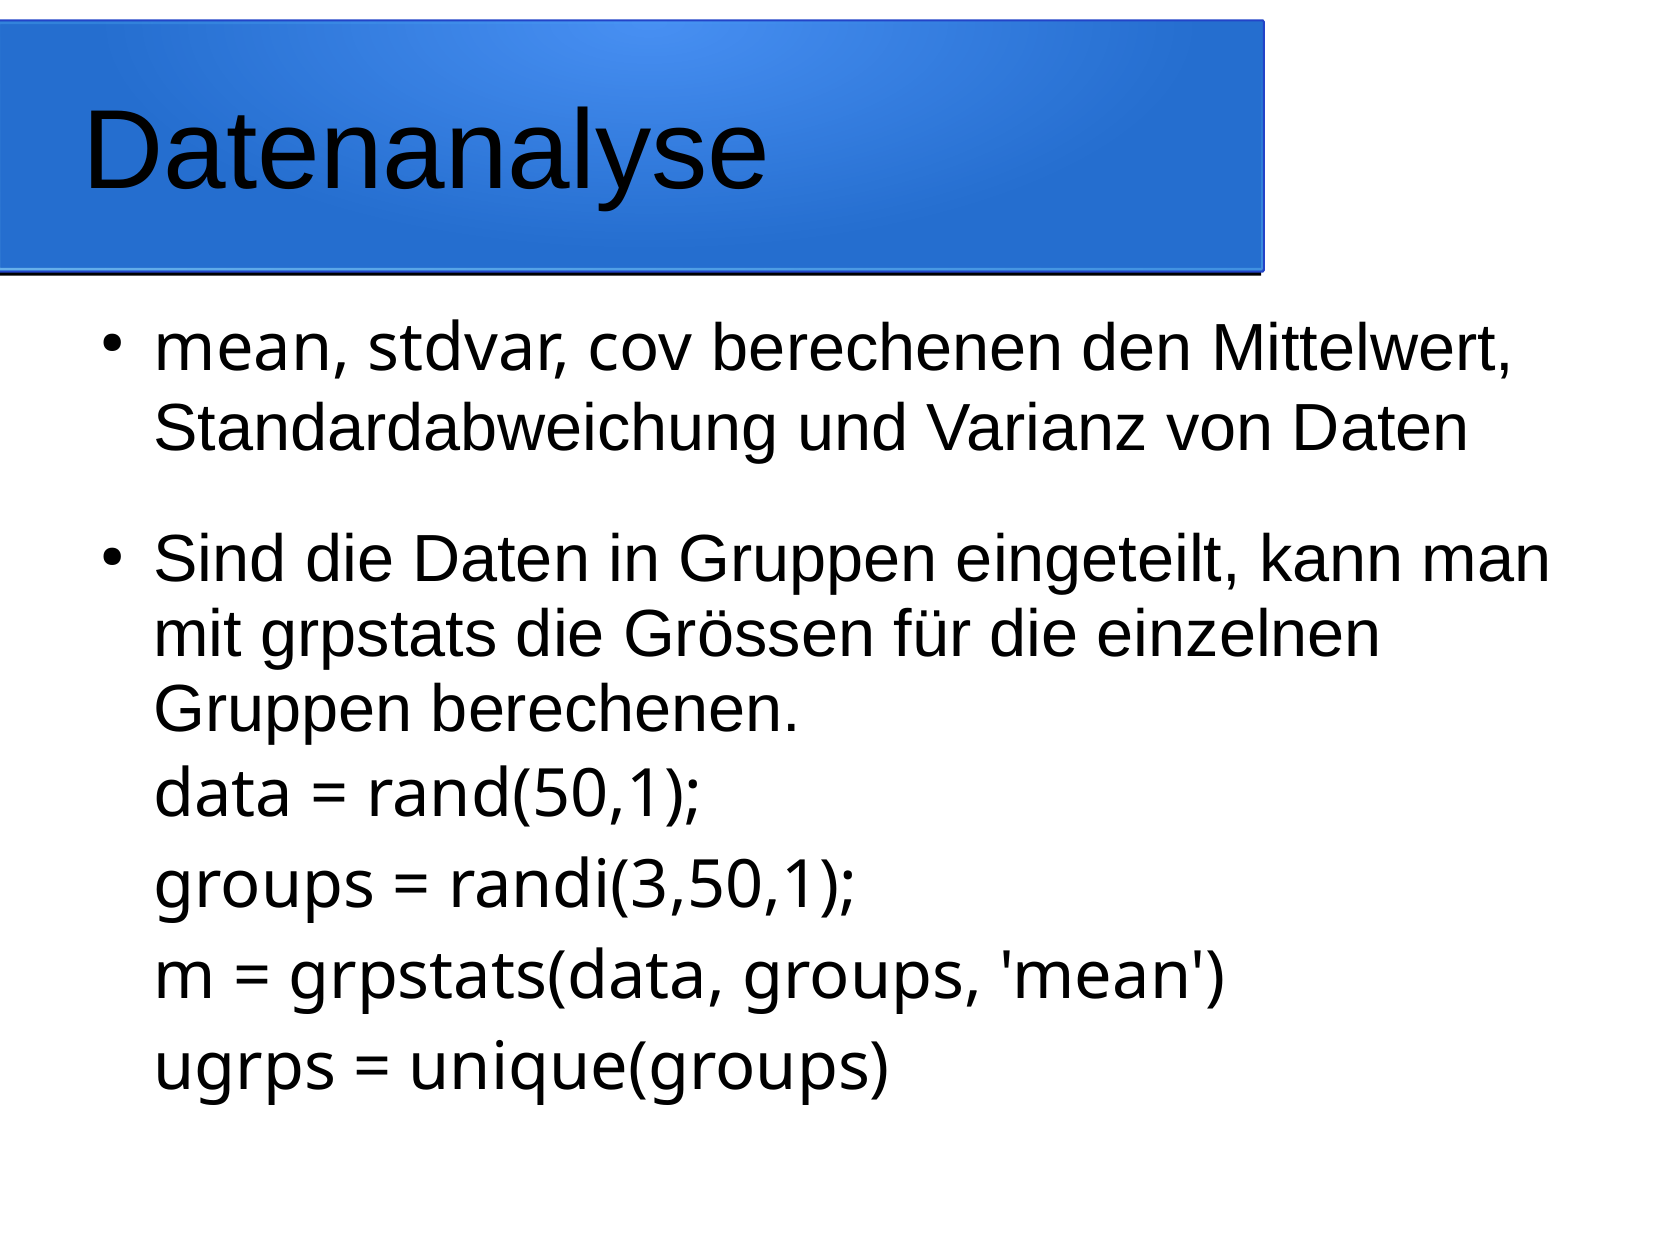

# Datenanalyse
mean, stdvar, cov berechenen den Mittelwert, Standardabweichung und Varianz von Daten
Sind die Daten in Gruppen eingeteilt, kann man mit grpstats die Grössen für die einzelnen Gruppen berechenen.
data = rand(50,1);
groups = randi(3,50,1);
m = grpstats(data, groups, 'mean')
ugrps = unique(groups)